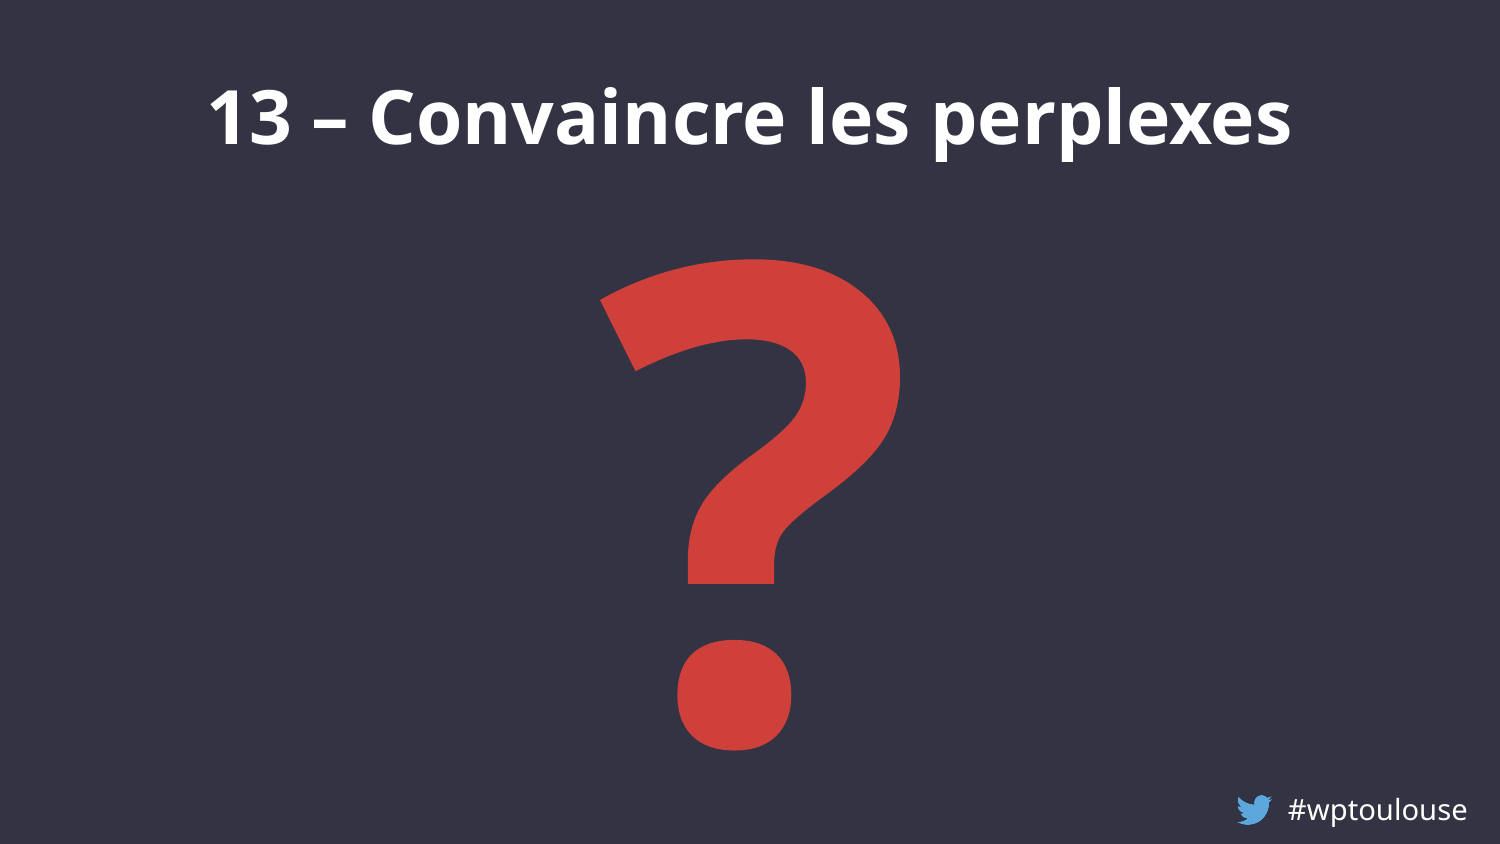

# 13 – Convaincre les perplexes
#wptoulouse